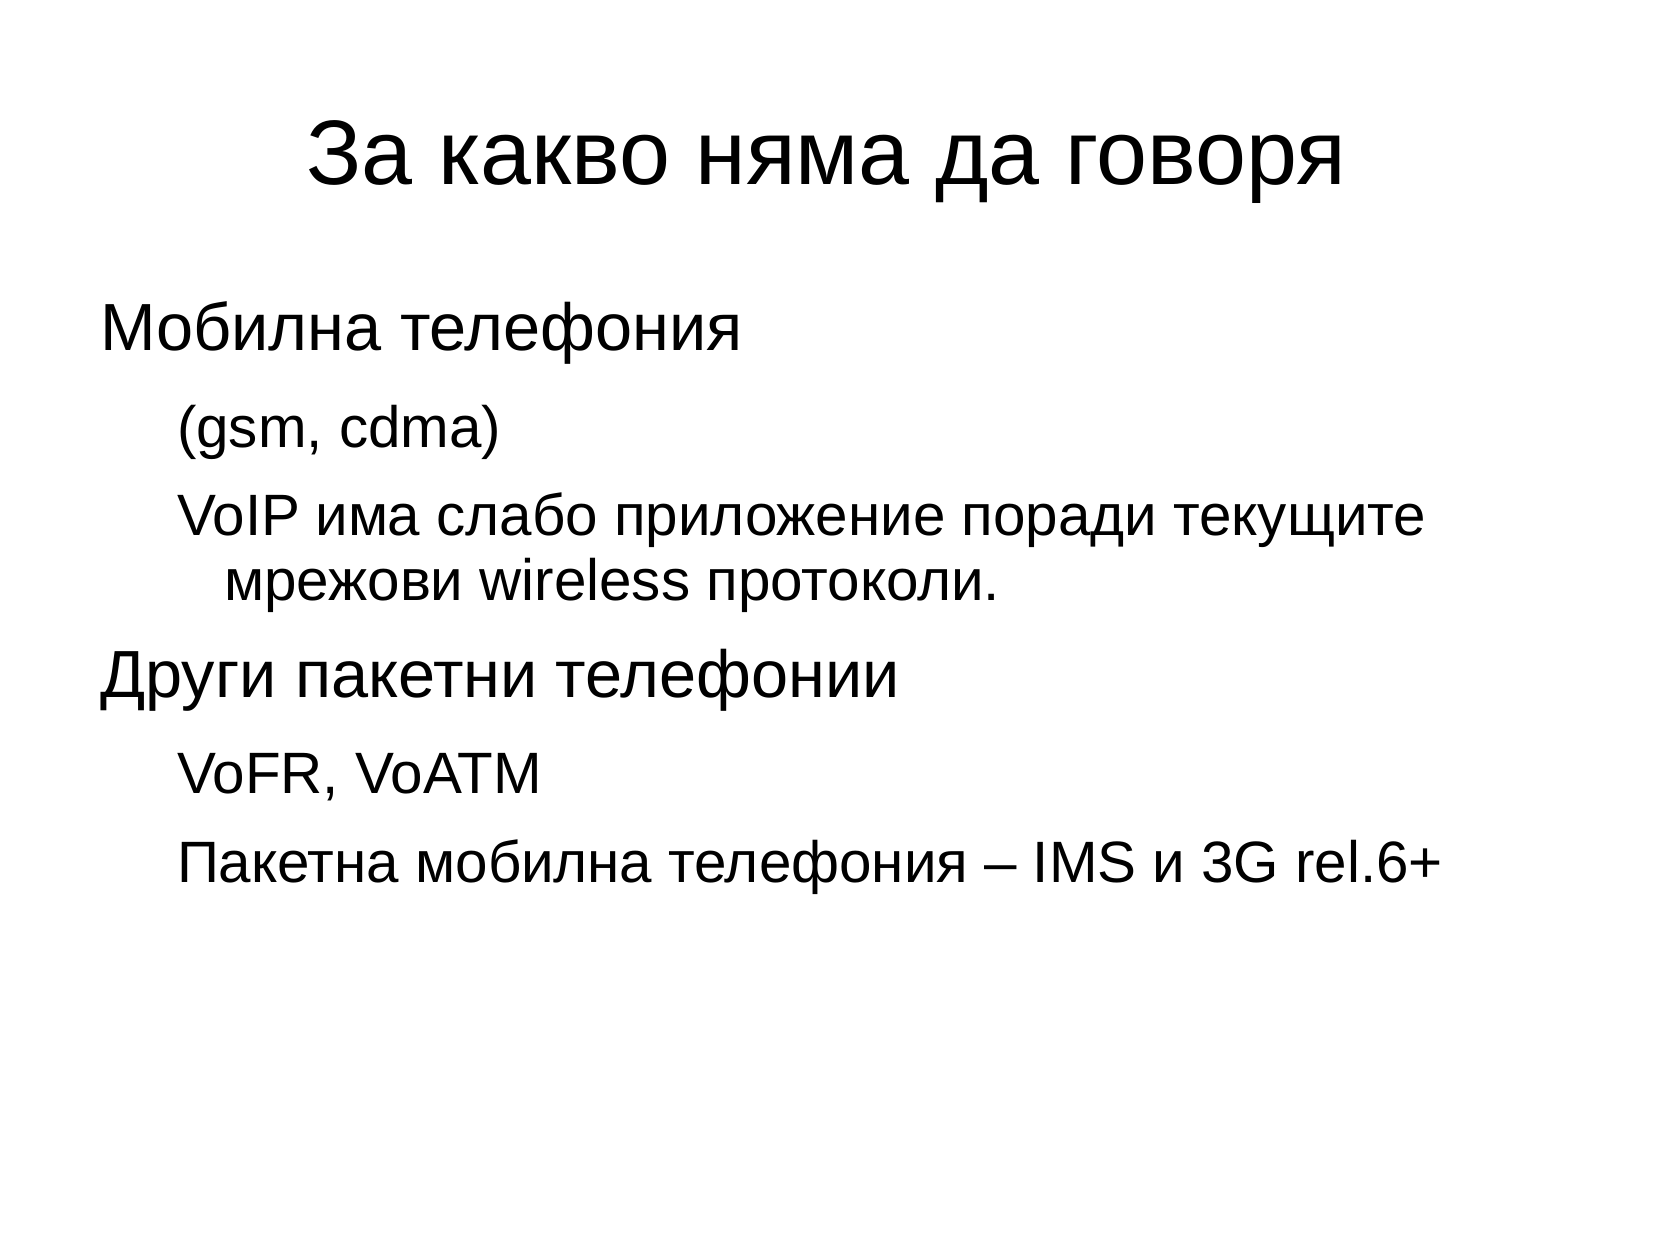

# За какво няма да говоря
Мобилна телефония
(gsm, cdma)
VoIP има слабо приложение поради текущите мрежови wireless протоколи.
Други пакетни телефонии
VoFR, VoATM
Пакетна мобилна телефония – IMS и 3G rel.6+